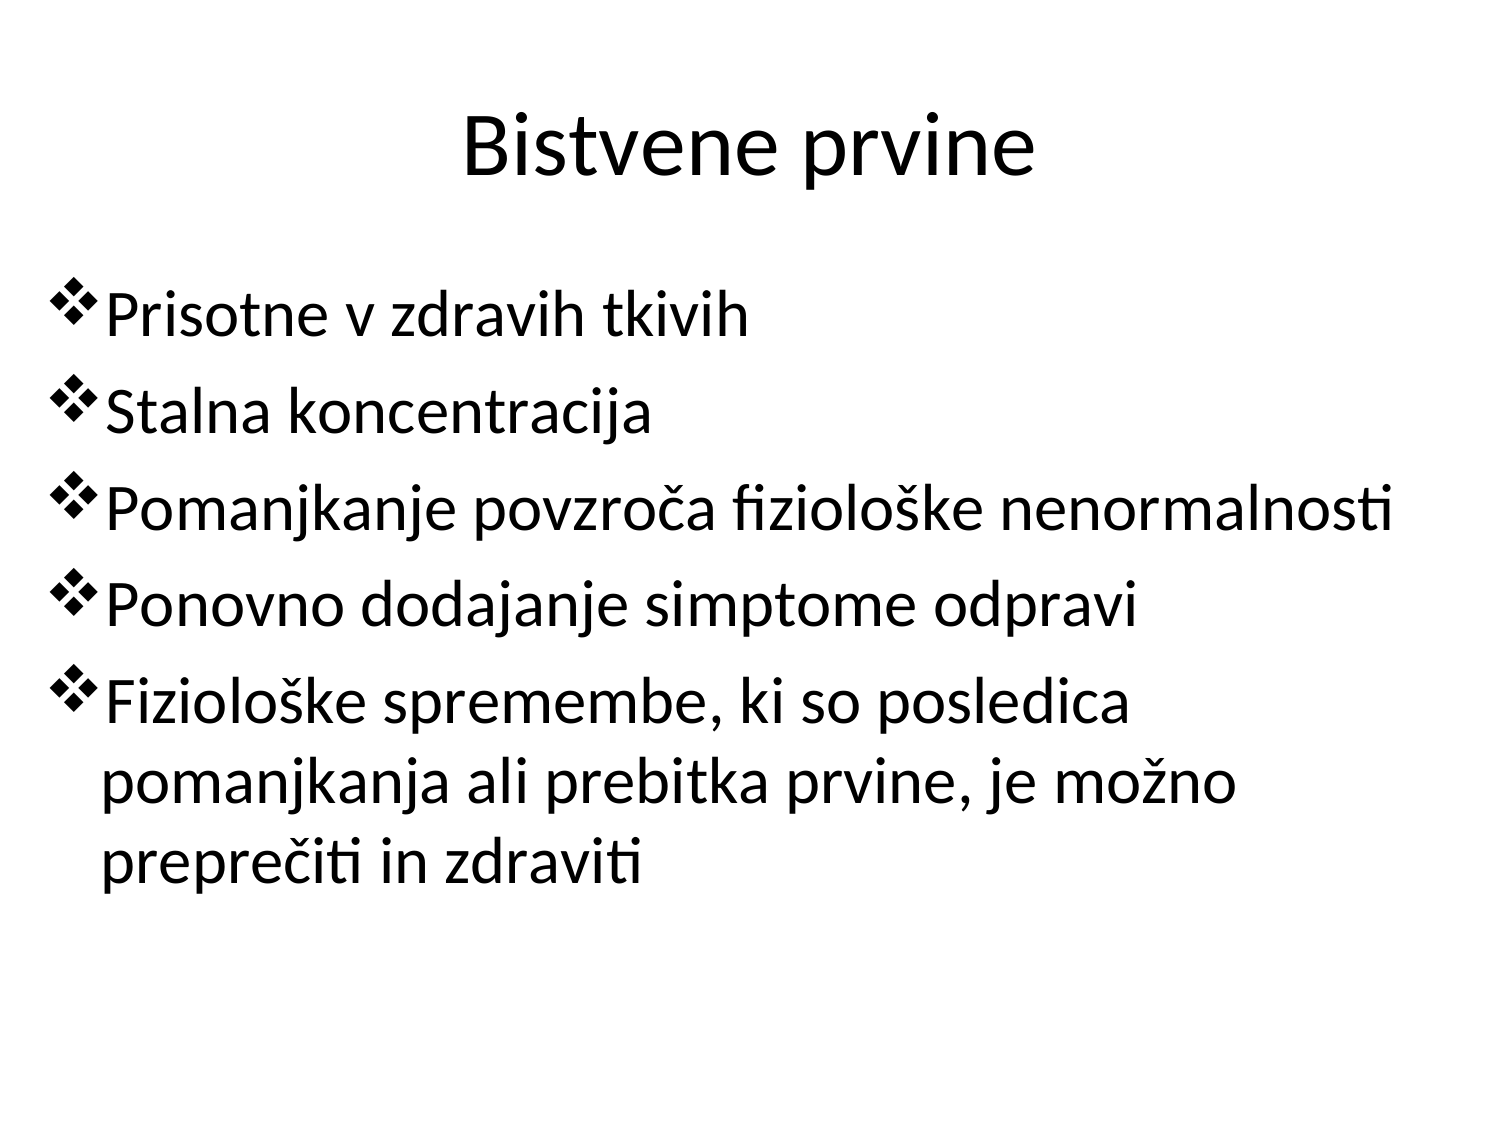

# Bistvene prvine
Prisotne v zdravih tkivih
Stalna koncentracija
Pomanjkanje povzroča fiziološke nenormalnosti
Ponovno dodajanje simptome odpravi
Fiziološke spremembe, ki so posledica pomanjkanja ali prebitka prvine, je možno preprečiti in zdraviti